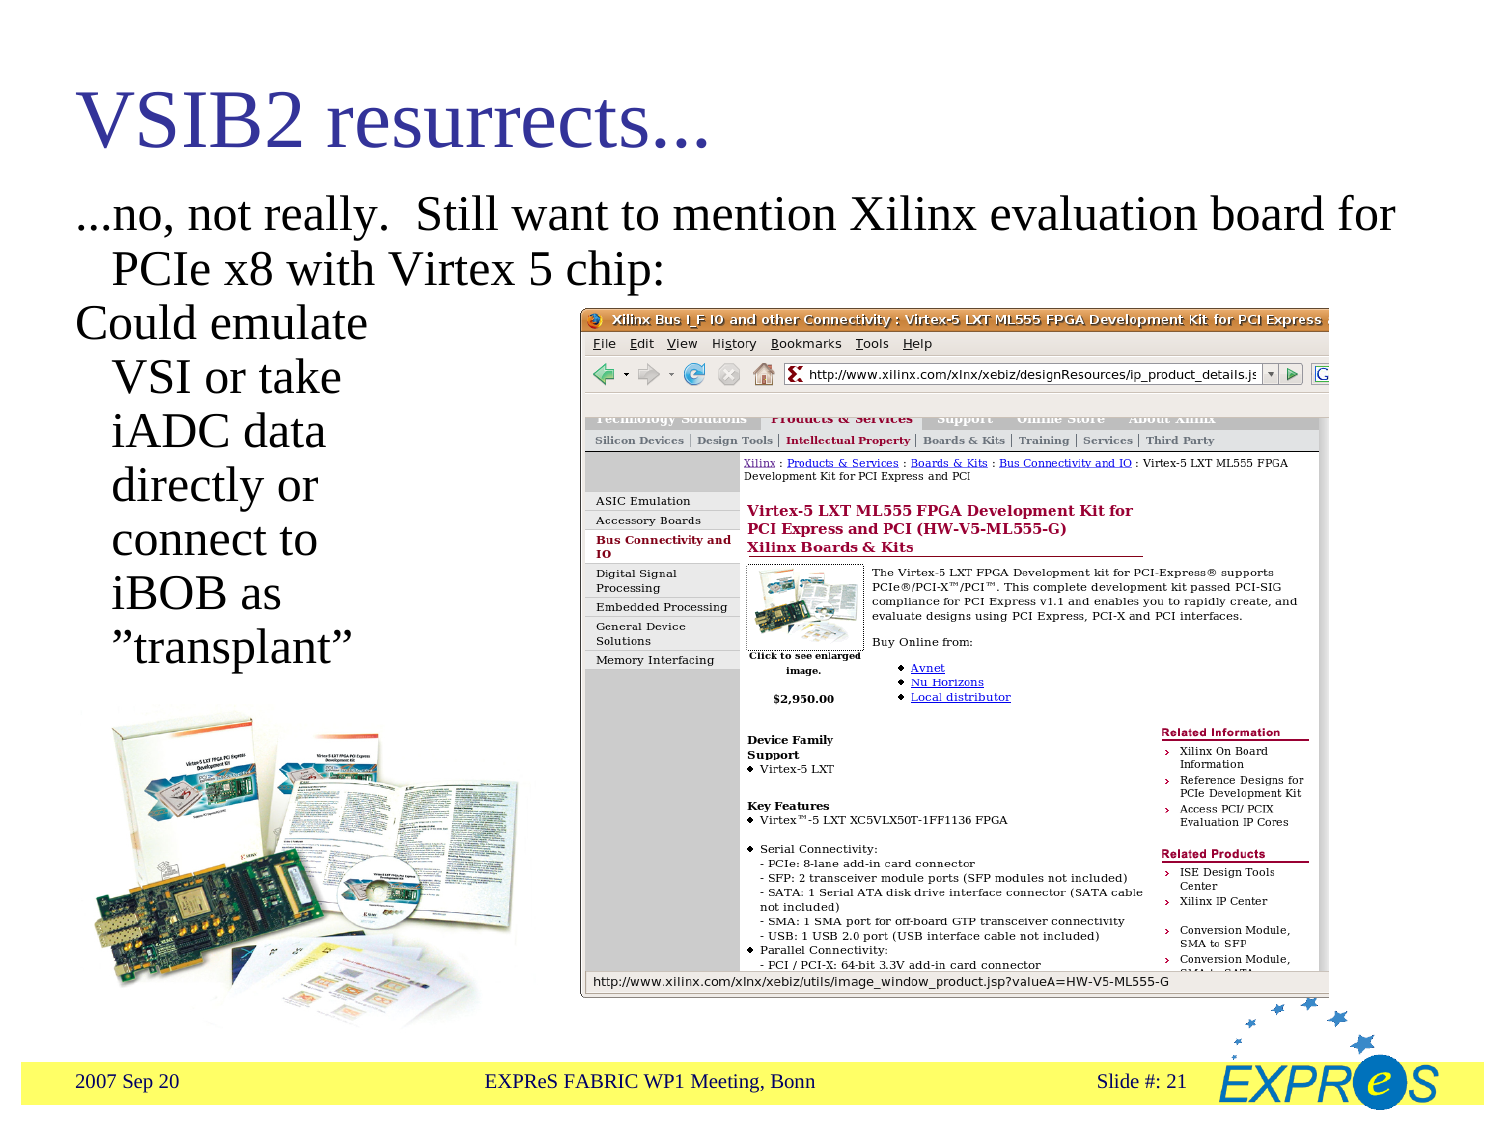

# VSIB2 resurrects...
...no, not really. Still want to mention Xilinx evaluation board for PCIe x8 with Virtex 5 chip:
Could emulate
VSI or take
iADC data
directly or
connect to
iBOB as
”transplant”